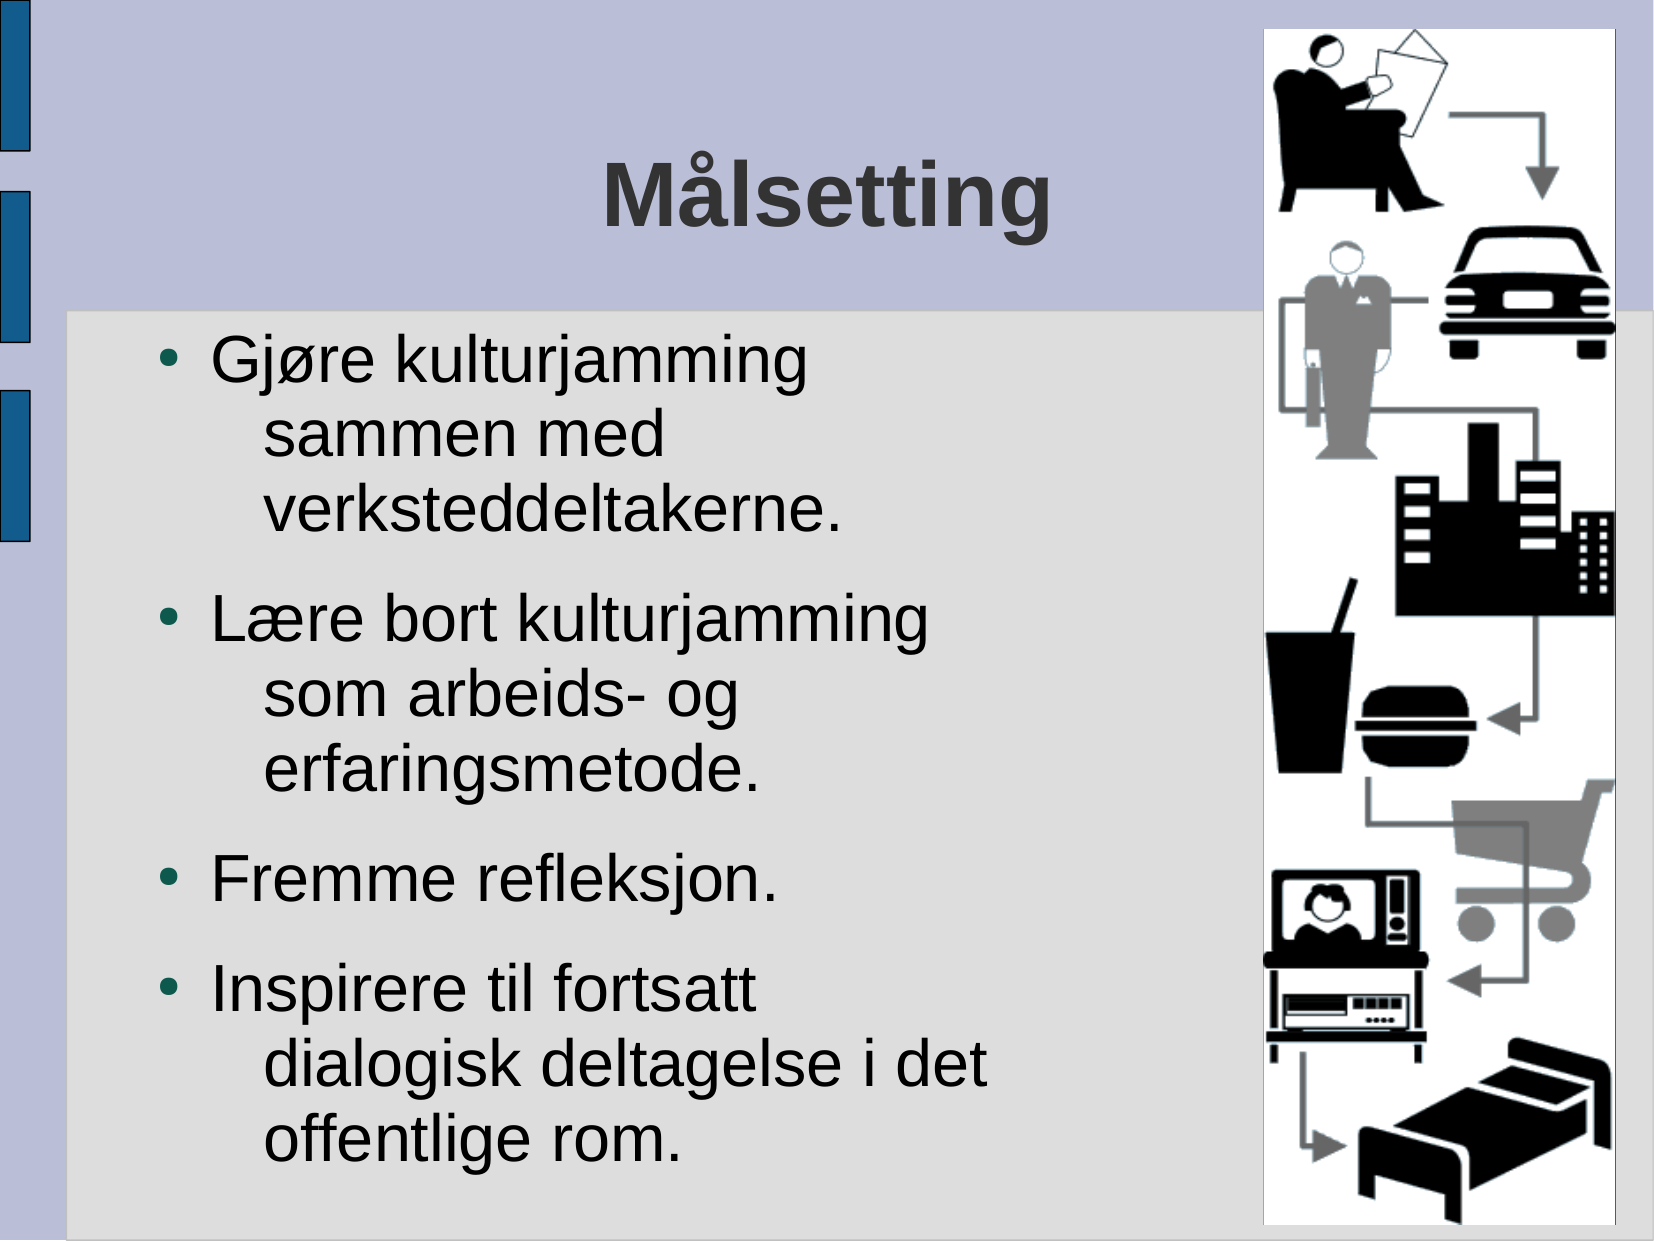

# Målsetting
Gjøre kulturjamming sammen med verksteddeltakerne.
Lære bort kulturjamming som arbeids- og erfaringsmetode.
Fremme refleksjon.
Inspirere til fortsatt dialogisk deltagelse i det offentlige rom.